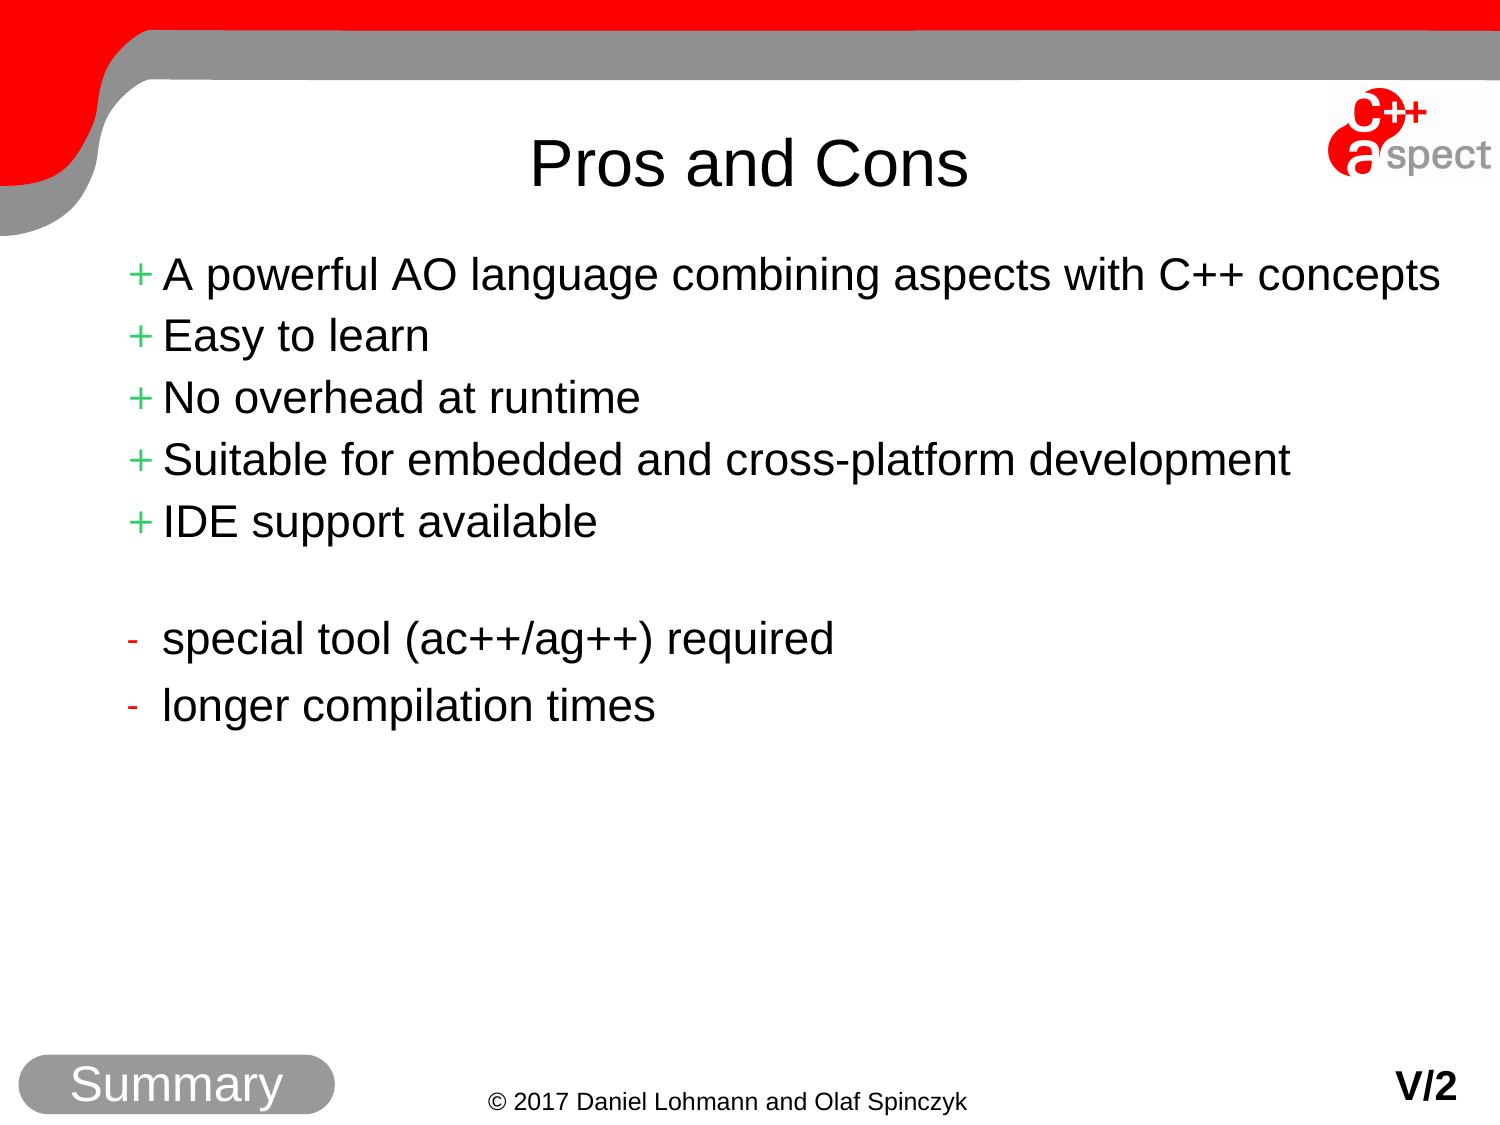

# Pros and Cons
A powerful AO language combining aspects with C++ concepts
Easy to learn
No overhead at runtime
Suitable for embedded and cross-platform development
IDE support available
special tool (ac++/ag++) required
longer compilation times